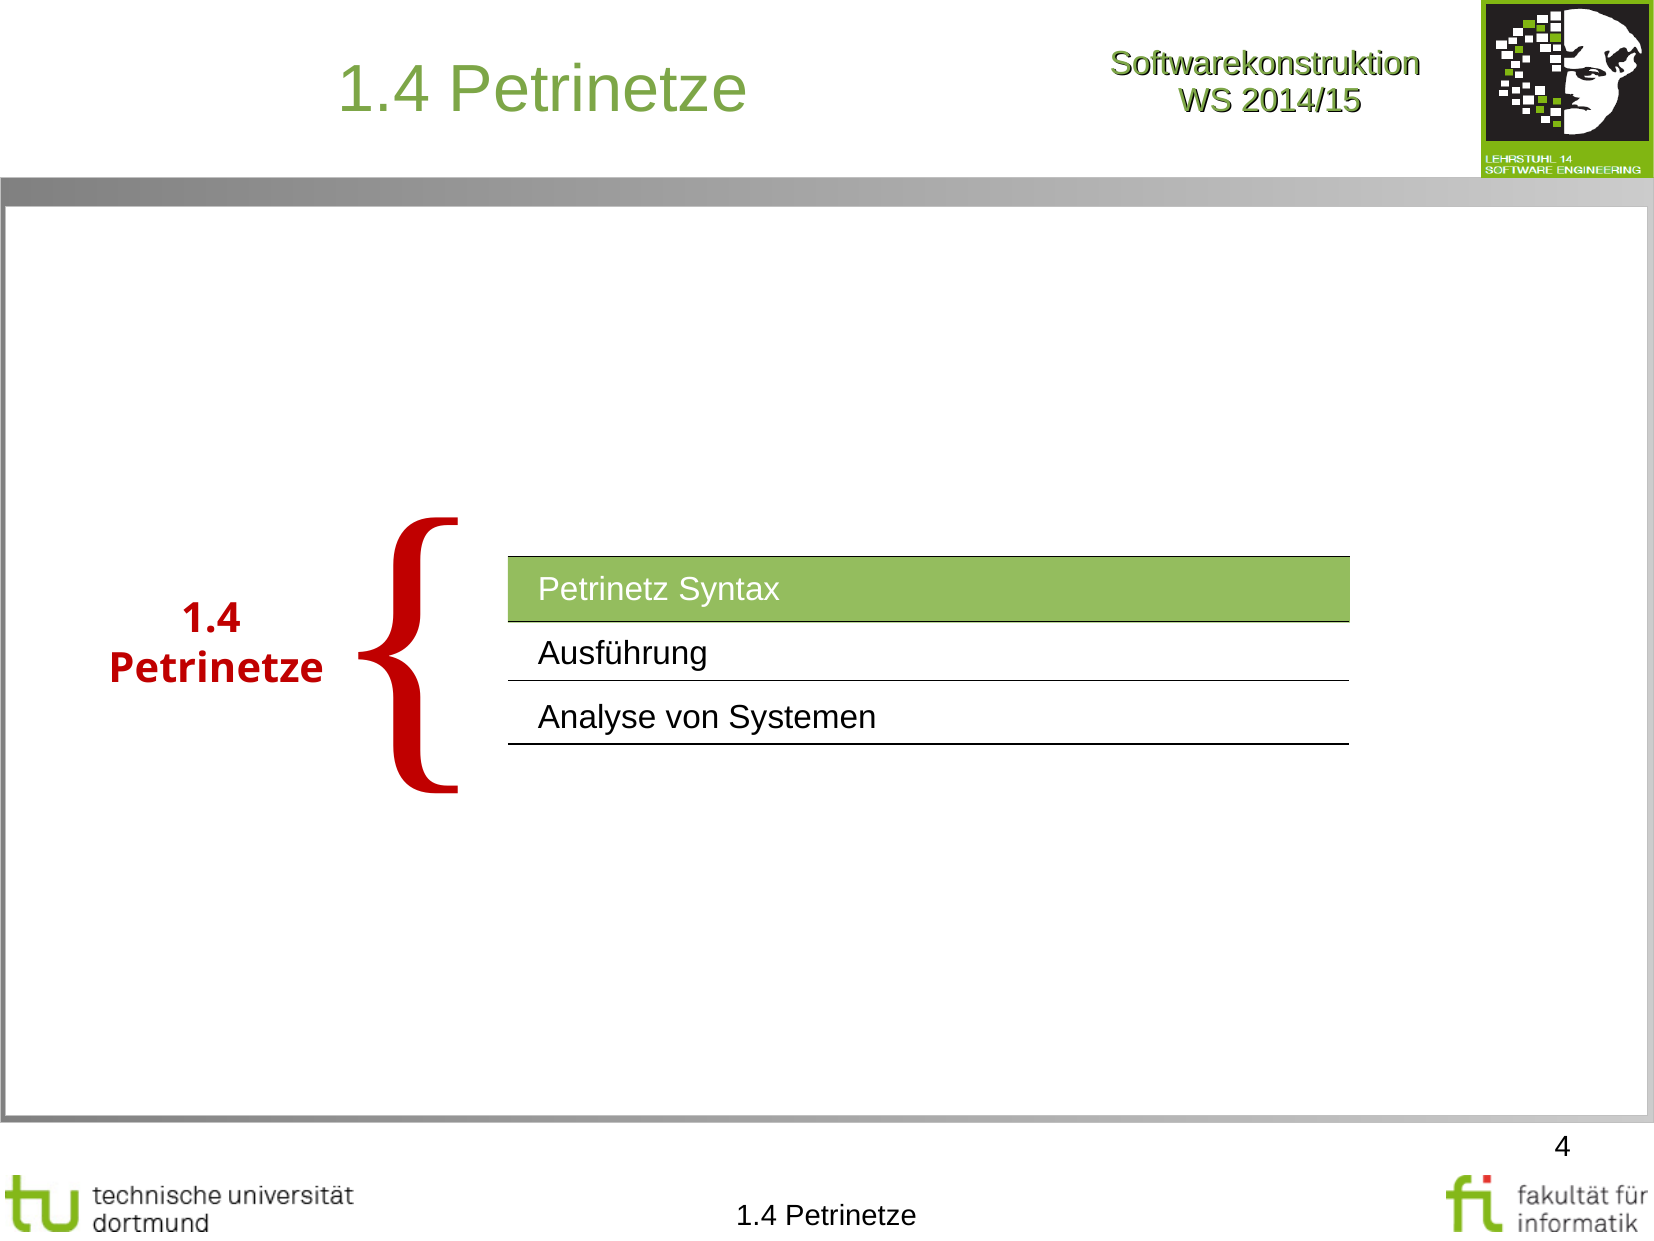

# 1.4 Petrinetze
}
Petrinetz Syntax
Ausführung
Analyse von Systemen
1.4
Petrinetze
4
1.4 Petrinetze